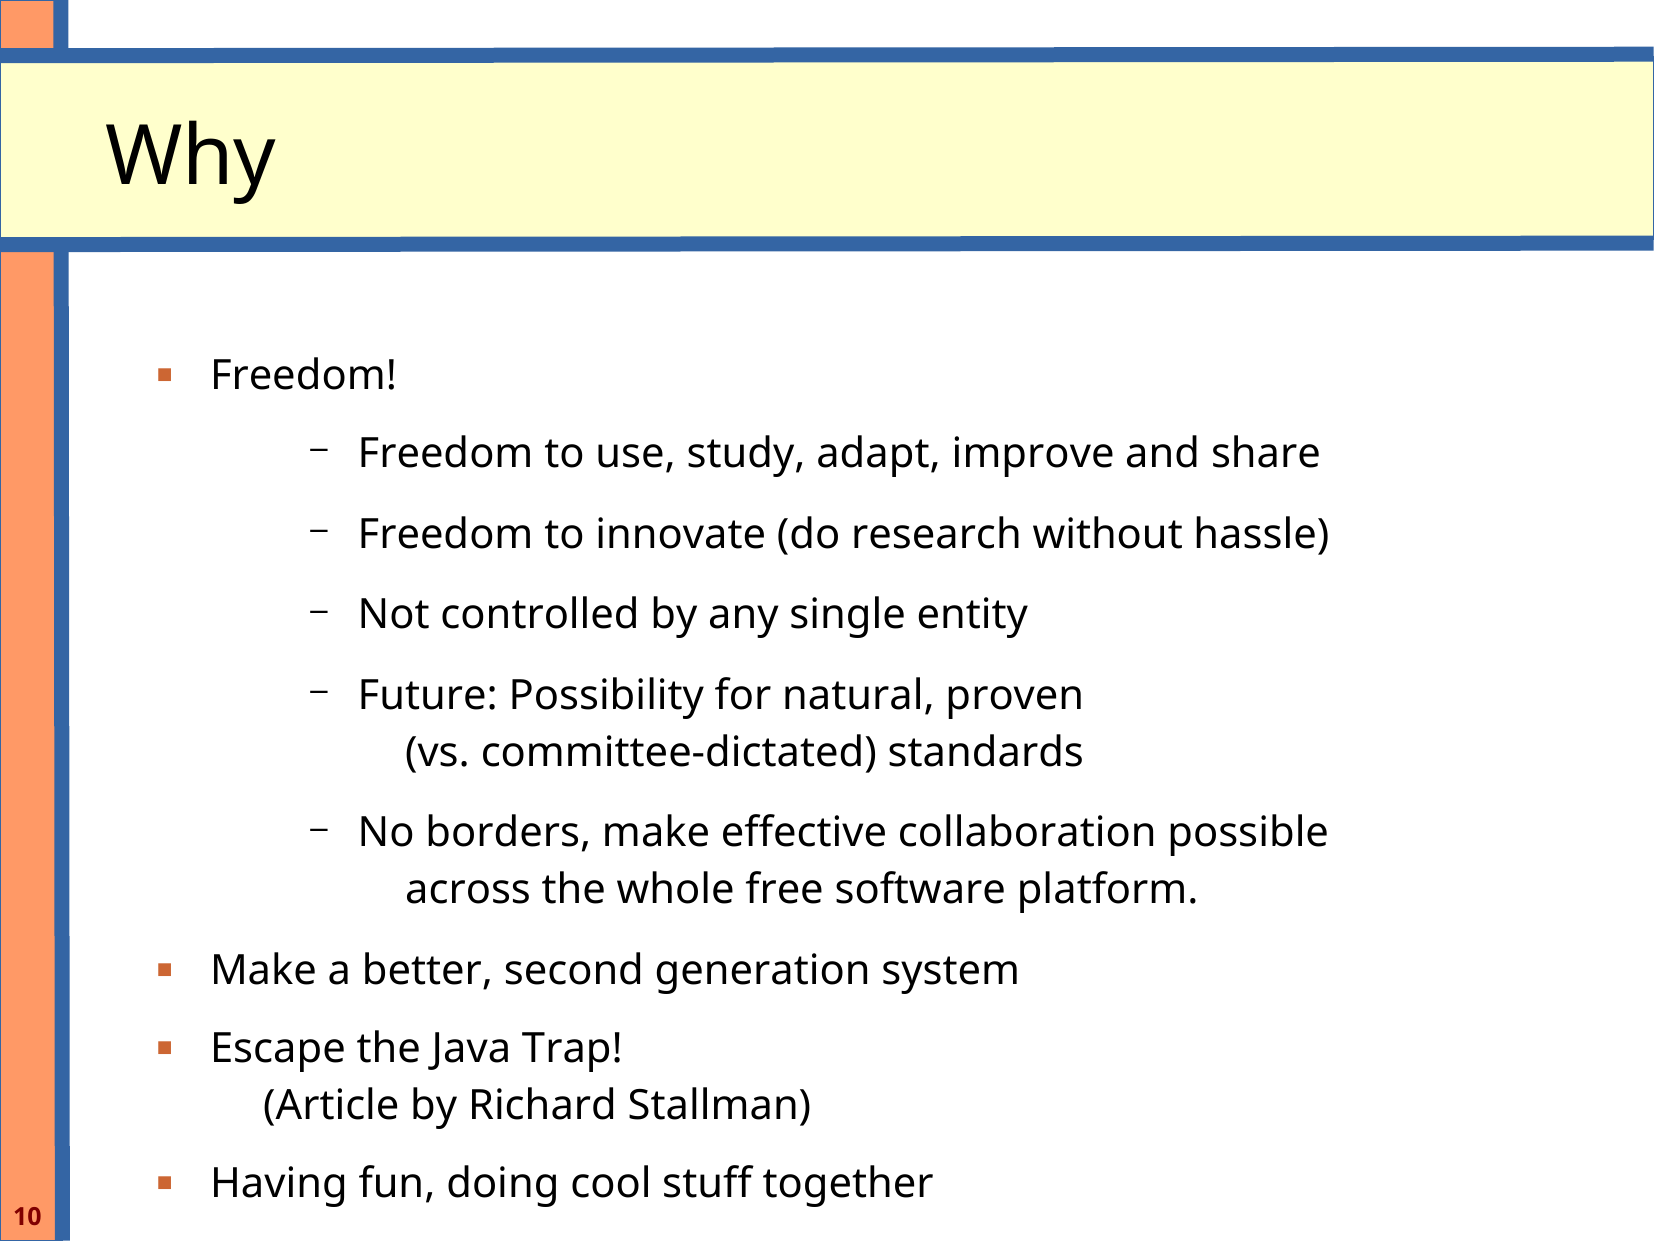

# Why
Freedom!
Freedom to use, study, adapt, improve and share
Freedom to innovate (do research without hassle)
Not controlled by any single entity
Future: Possibility for natural, proven
(vs. committee-dictated) standards
No borders, make effective collaboration possible
across the whole free software platform.
Make a better, second generation system
Escape the Java Trap!
(Article by Richard Stallman)
Having fun, doing cool stuff together